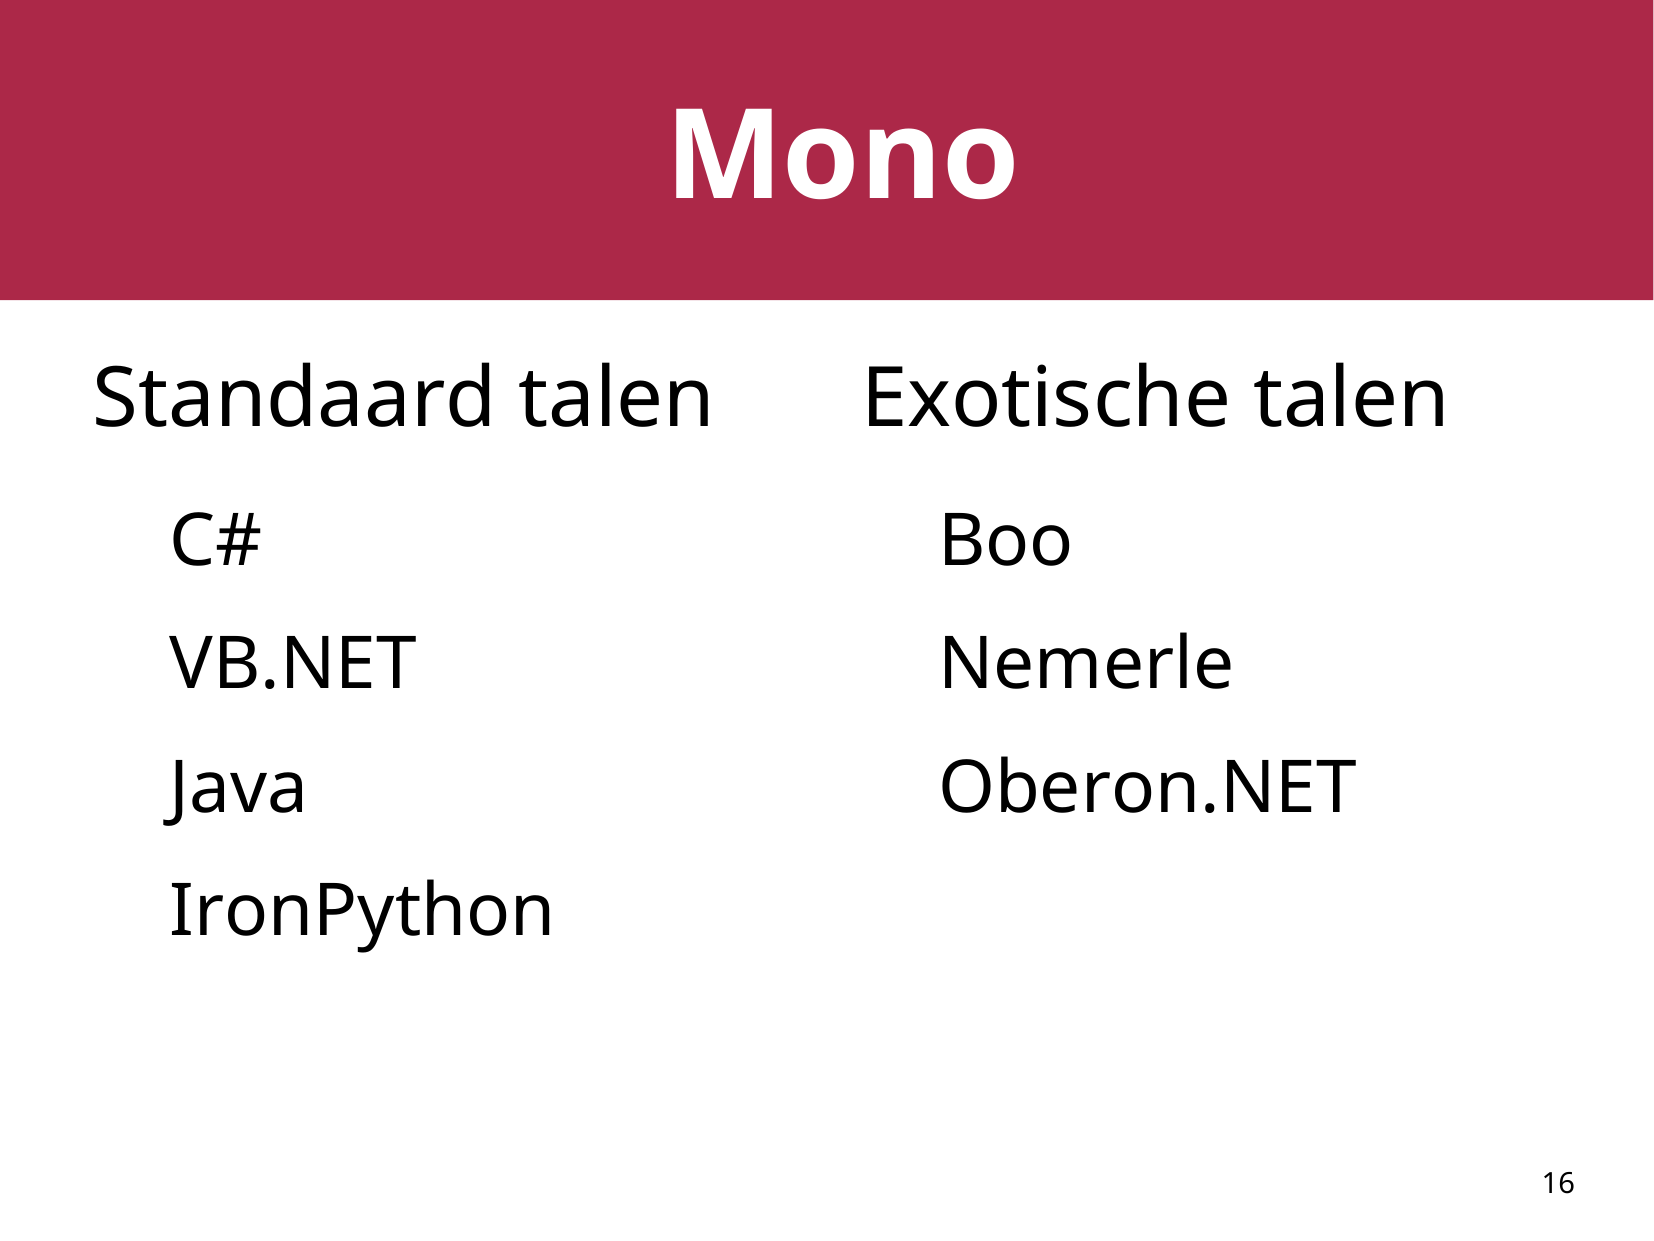

# Mono
Standaard talen
C#
VB.NET
Java
IronPython
Exotische talen
Boo
Nemerle
Oberon.NET
16